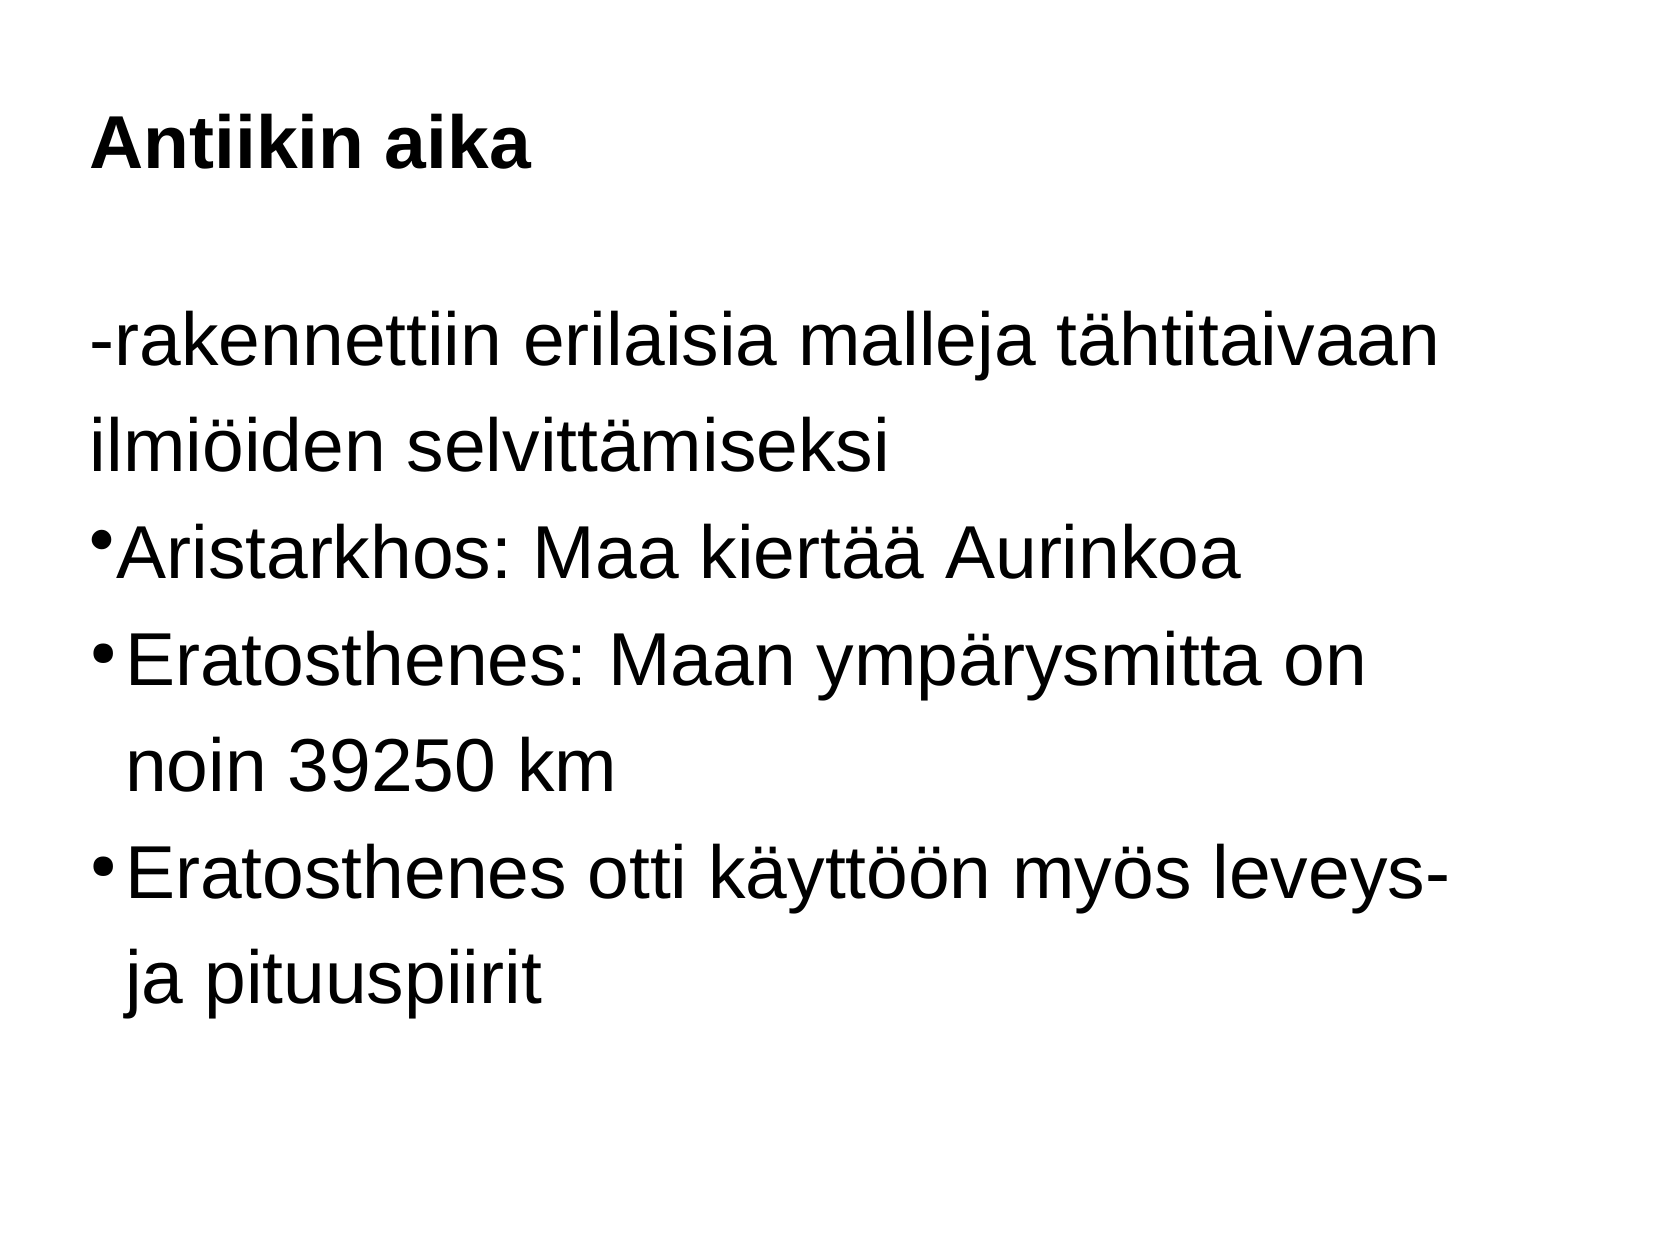

Antiikin aika
-rakennettiin erilaisia malleja tähtitaivaan ilmiöiden selvittämiseksi
Aristarkhos: Maa kiertää Aurinkoa
Eratosthenes: Maan ympärysmitta on noin 39250 km
Eratosthenes otti käyttöön myös leveys- ja pituuspiirit